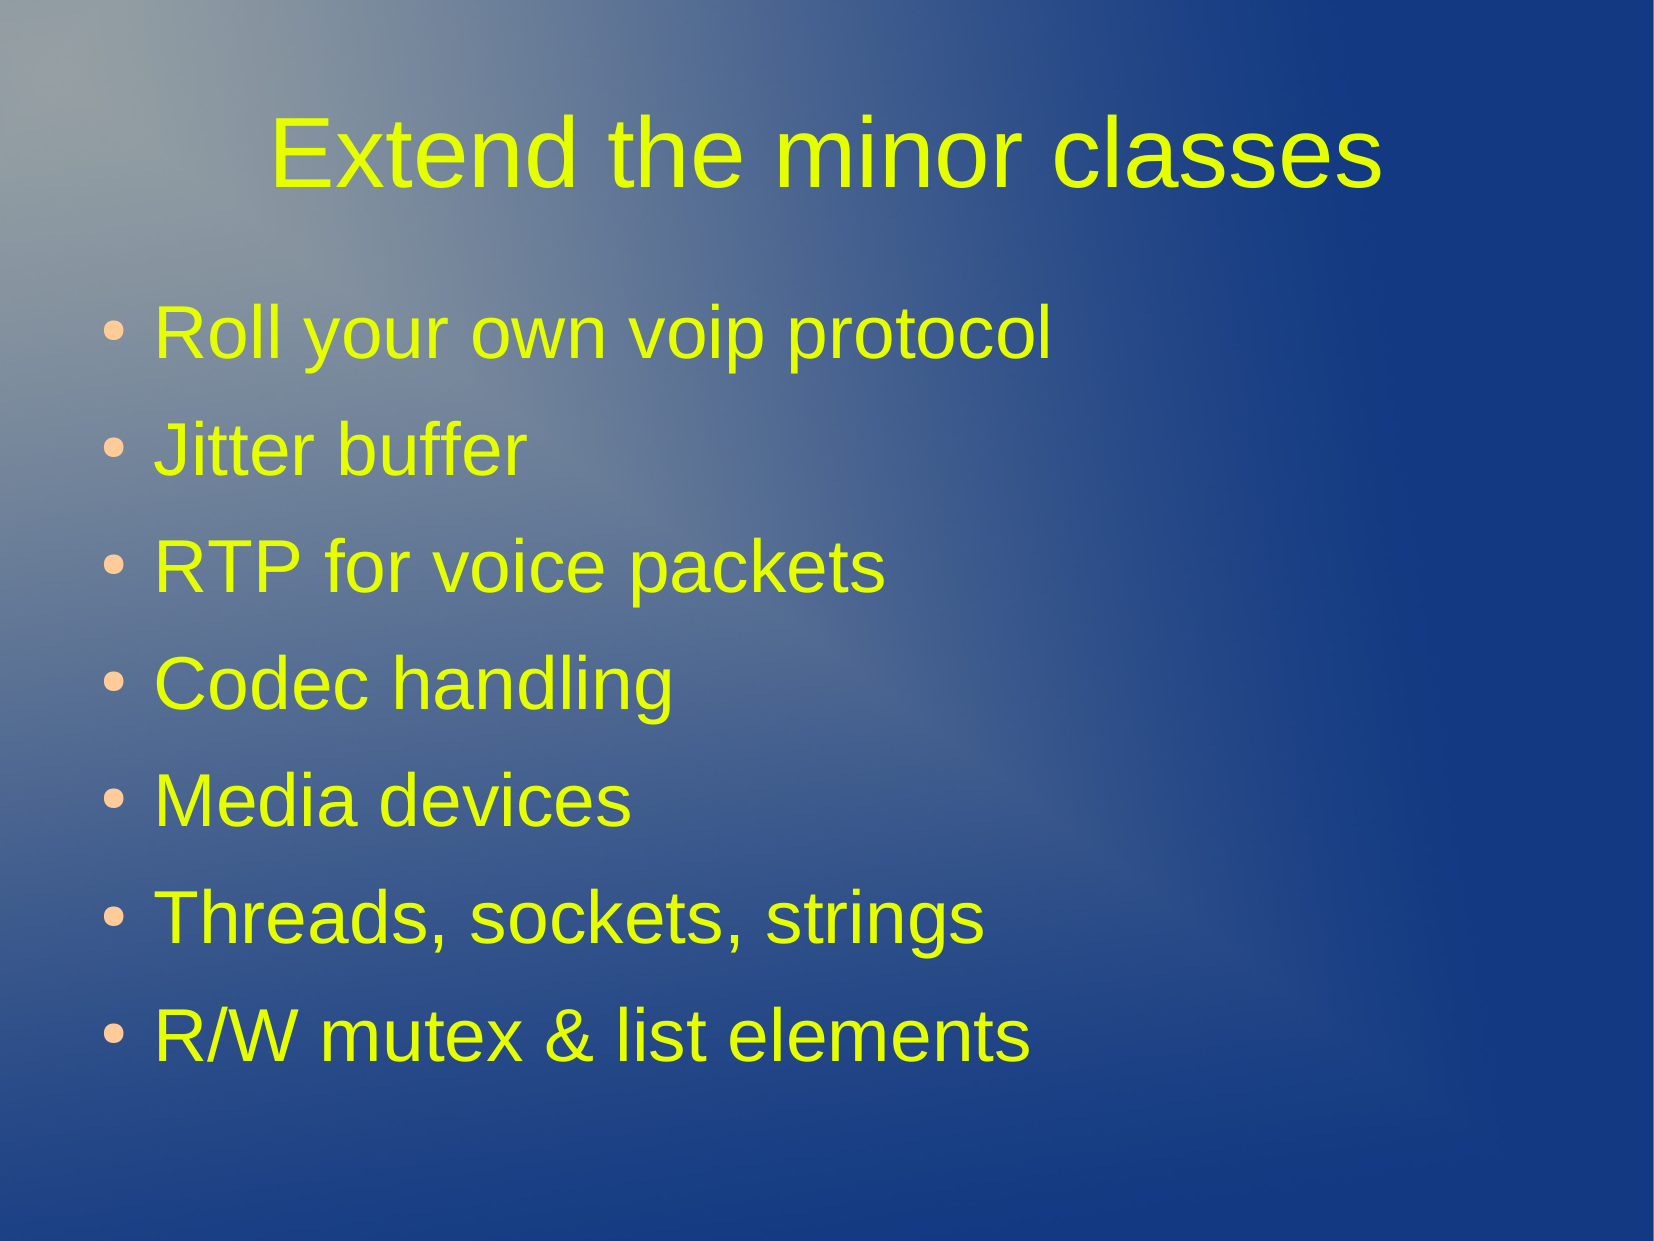

# Extend the minor classes
Roll your own voip protocol
Jitter buffer
RTP for voice packets
Codec handling
Media devices
Threads, sockets, strings
R/W mutex & list elements